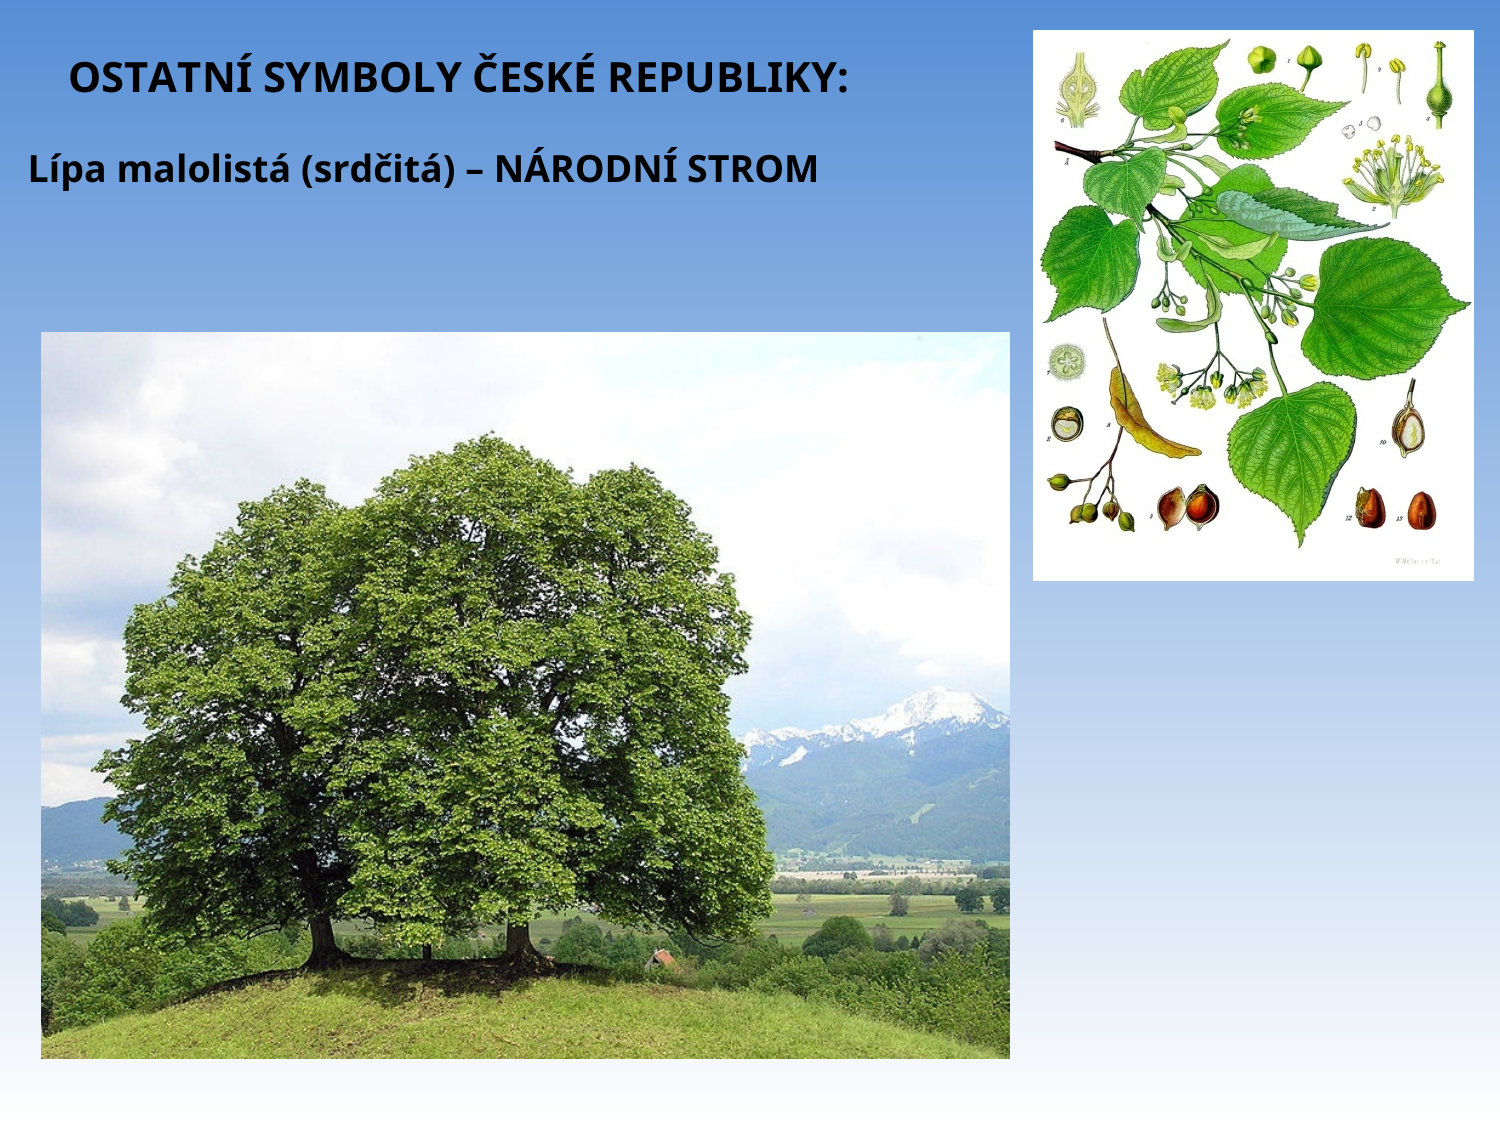

OSTATNÍ SYMBOLY ČESKÉ REPUBLIKY:
Lípa malolistá (srdčitá) – NÁRODNÍ STROM